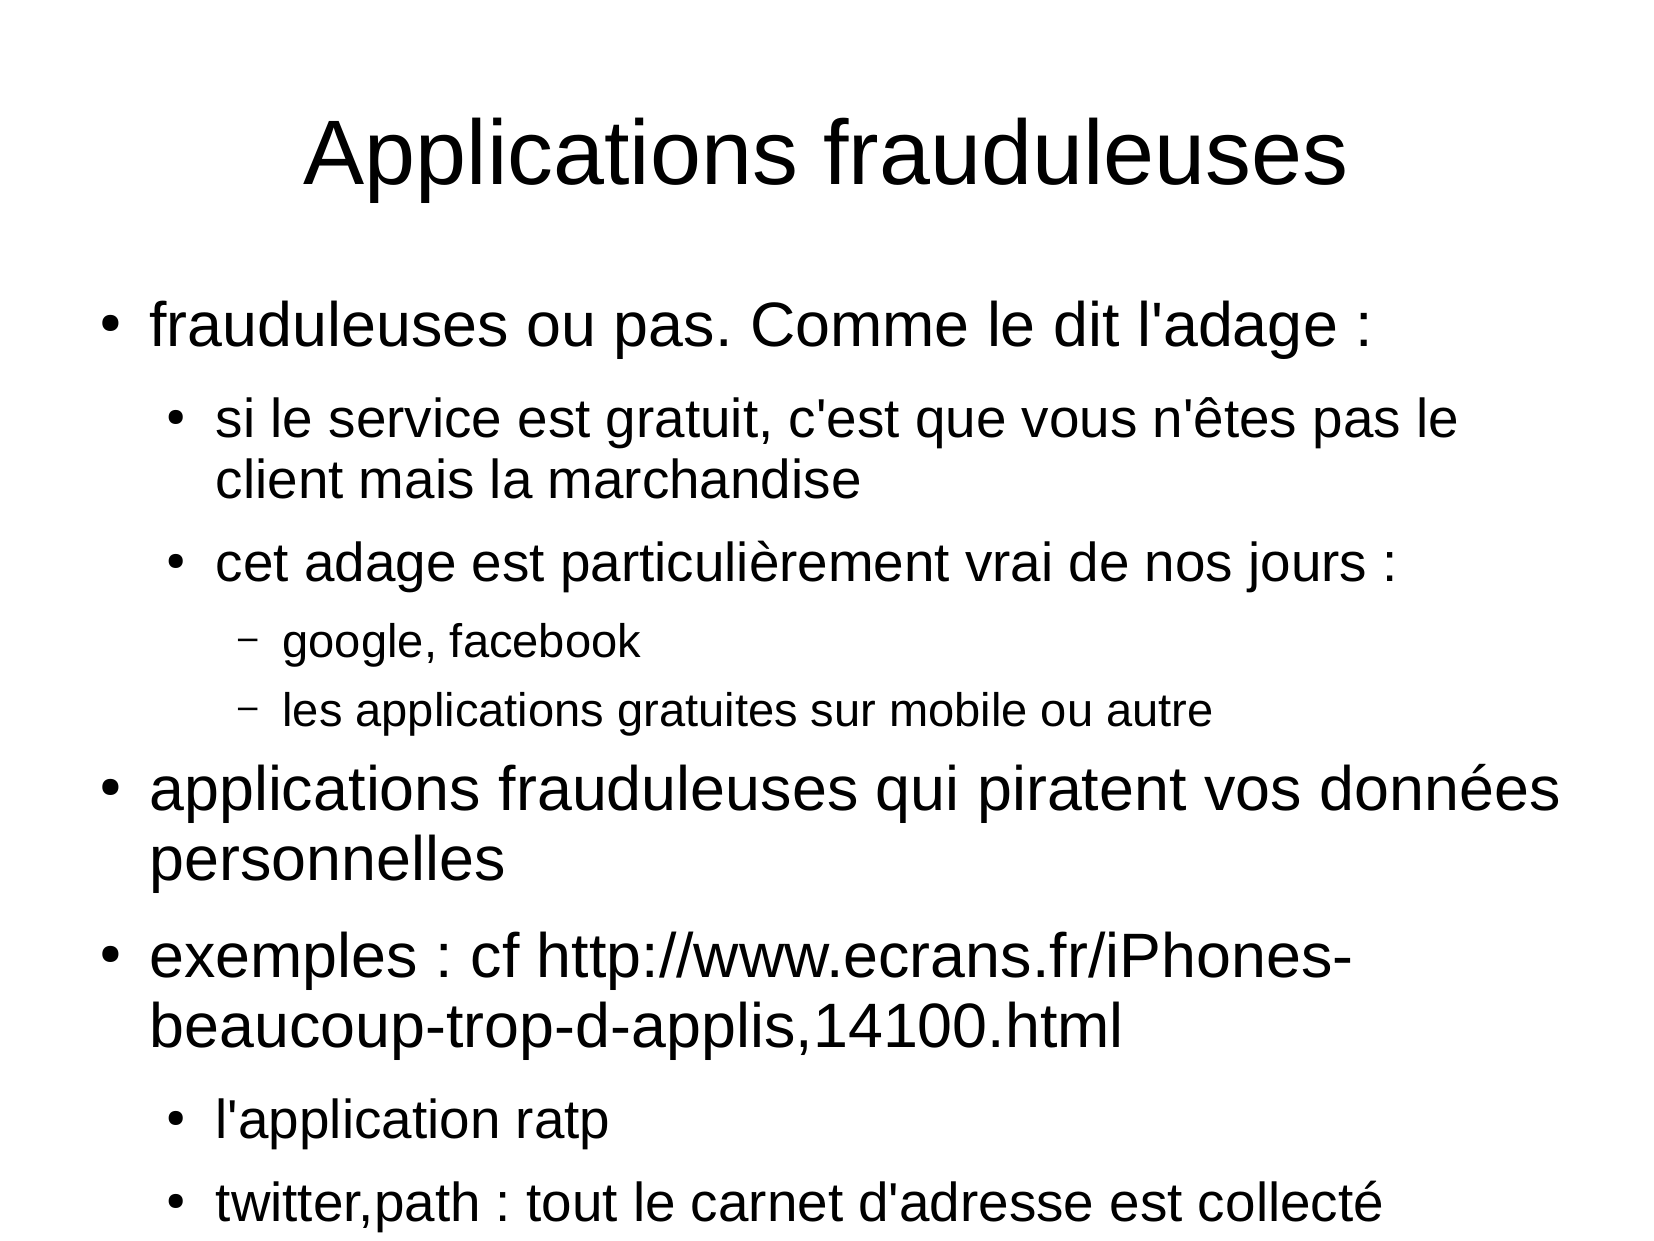

# Applications frauduleuses
frauduleuses ou pas. Comme le dit l'adage :
si le service est gratuit, c'est que vous n'êtes pas le client mais la marchandise
cet adage est particulièrement vrai de nos jours :
google, facebook
les applications gratuites sur mobile ou autre
applications frauduleuses qui piratent vos données personnelles
exemples : cf http://www.ecrans.fr/iPhones-beaucoup-trop-d-applis,14100.html
l'application ratp
twitter,path : tout le carnet d'adresse est collecté